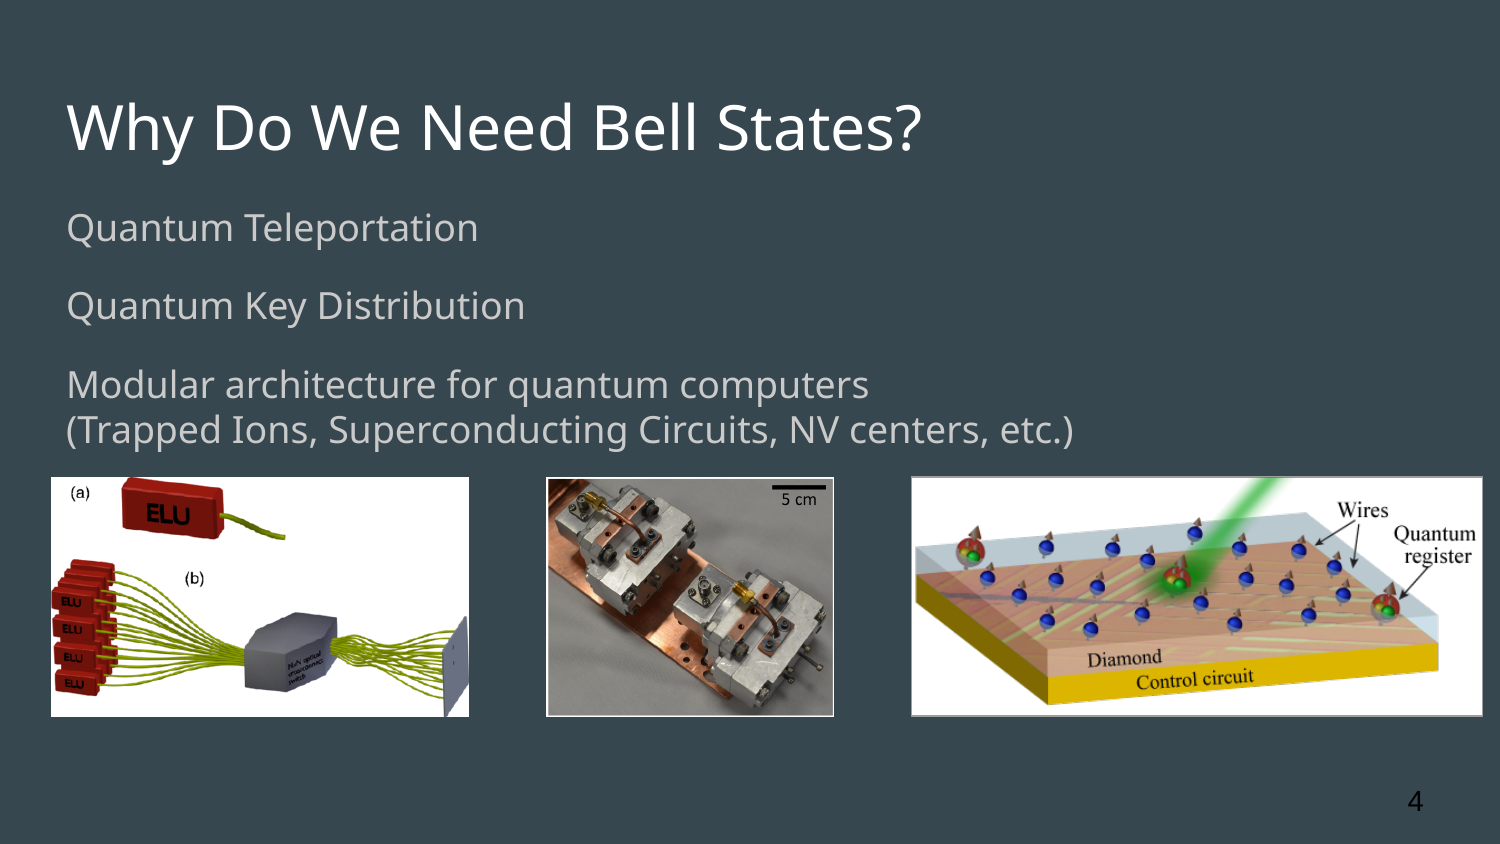

# Why Do We Need Bell States?
Quantum Teleportation
Quantum Key Distribution
Modular architecture for quantum computers
(Trapped Ions, Superconducting Circuits, NV centers, etc.)
Monroe, PRA 89, 022317 (2014) Shankar, Narla, YQI, Yale Prof. Cappellaro, MIT